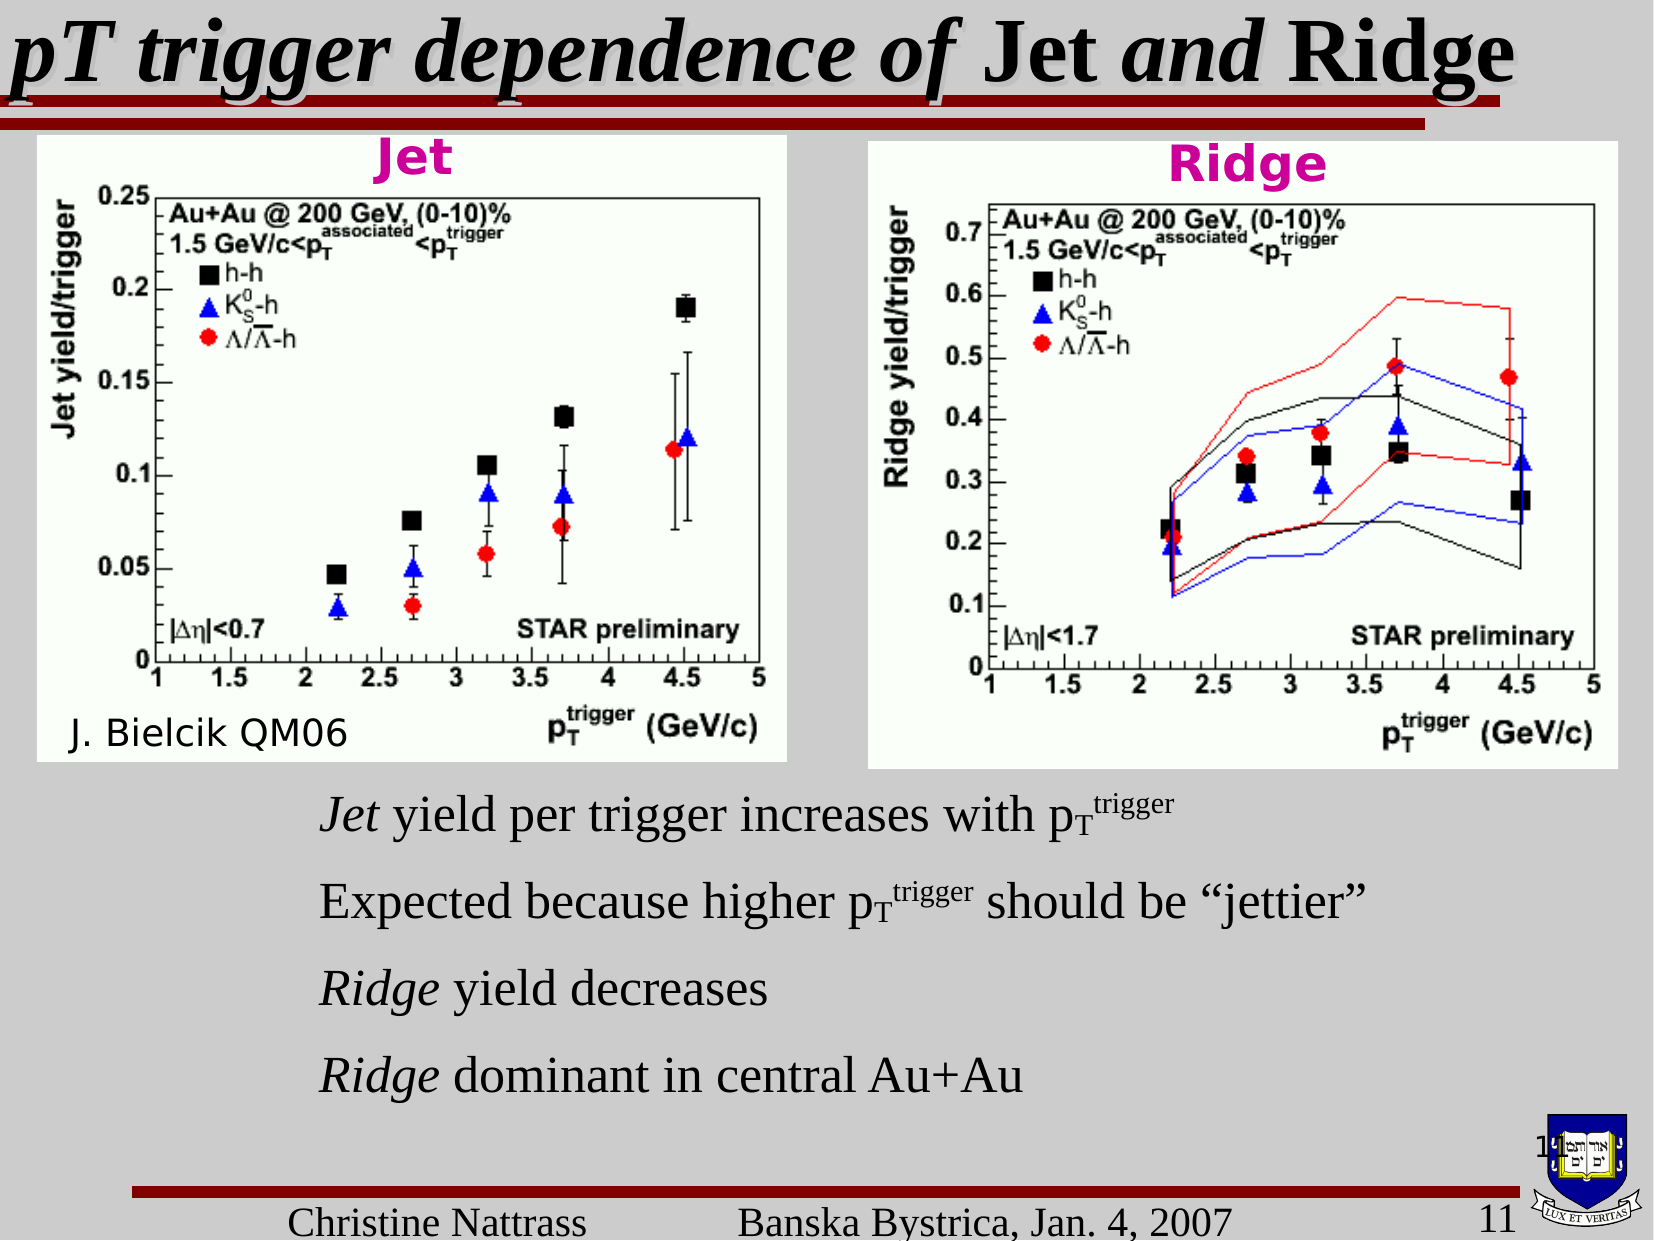

# pT trigger dependence of Jet and Ridge
 Jet
 Ridge
J. Bielcik QM06
Jet yield per trigger increases with pTtrigger
Expected because higher pTtrigger should be “jettier”
Ridge yield decreases
Ridge dominant in central Au+Au
11